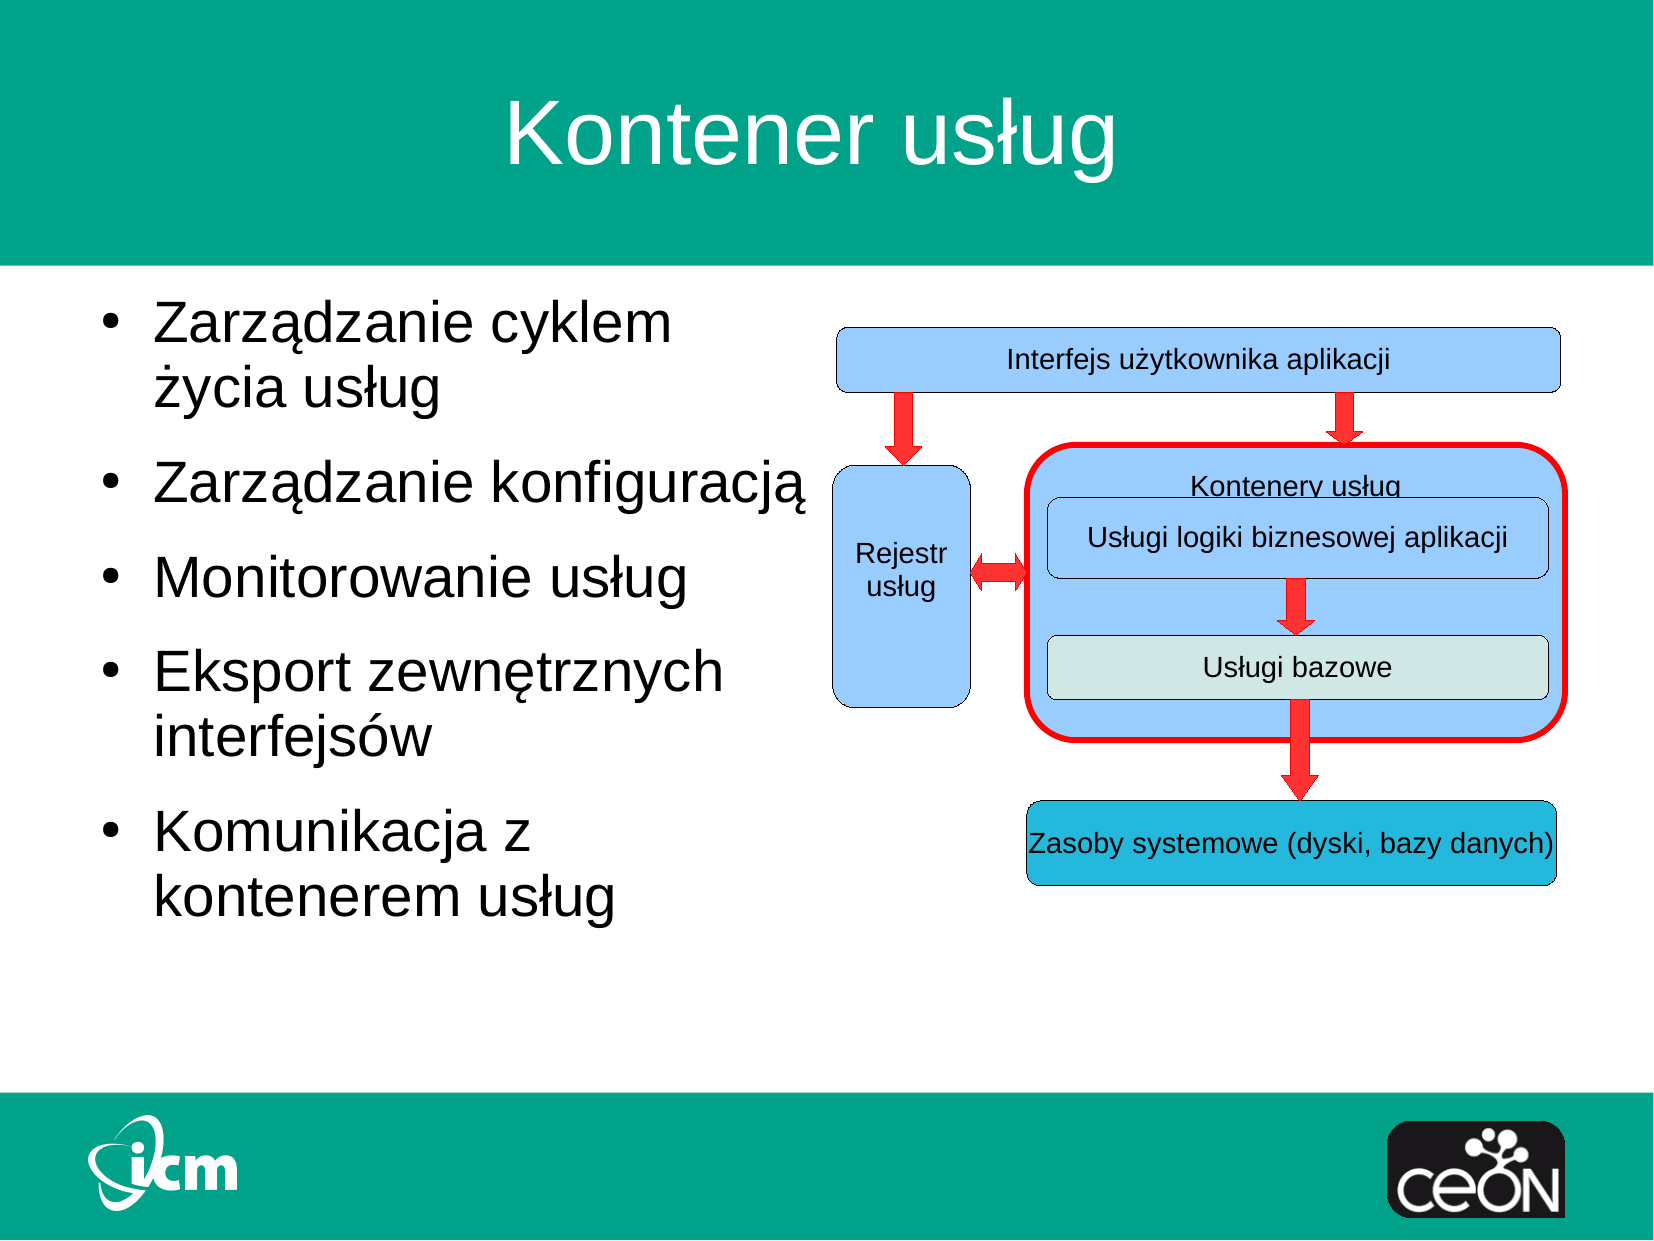

# Kontener usług
Zarządzanie cyklem życia usług
Zarządzanie konfiguracją
Monitorowanie usług
Eksport zewnętrznych interfejsów
Komunikacja z kontenerem usług
Interfejs użytkownika aplikacji
Kontenery usług
Rejestr
usług
Usługi logiki biznesowej aplikacji
Usługi bazowe
Zasoby systemowe (dyski, bazy danych)